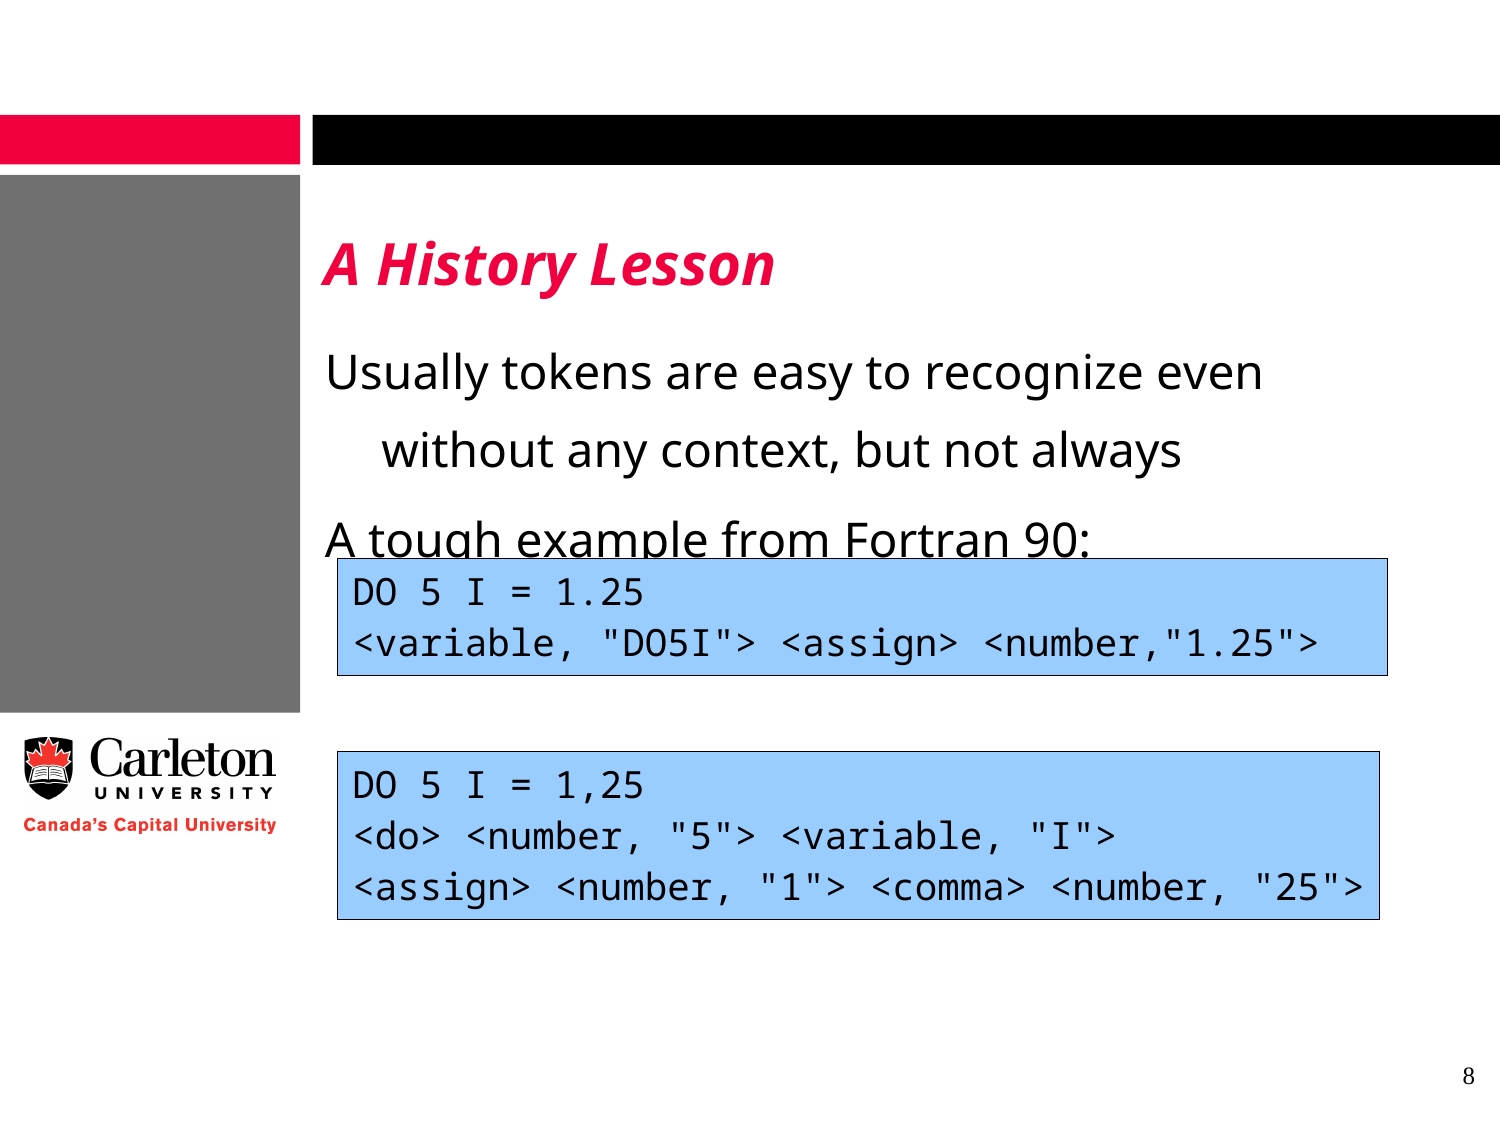

# A History Lesson
Usually tokens are easy to recognize even without any context, but not always
A tough example from Fortran 90:
DO 5 I = 1.25
<variable, "DO5I"> <assign> <number,"1.25">
DO 5 I = 1,25
<do> <number, "5"> <variable, "I">
<assign> <number, "1"> <comma> <number, "25">
8